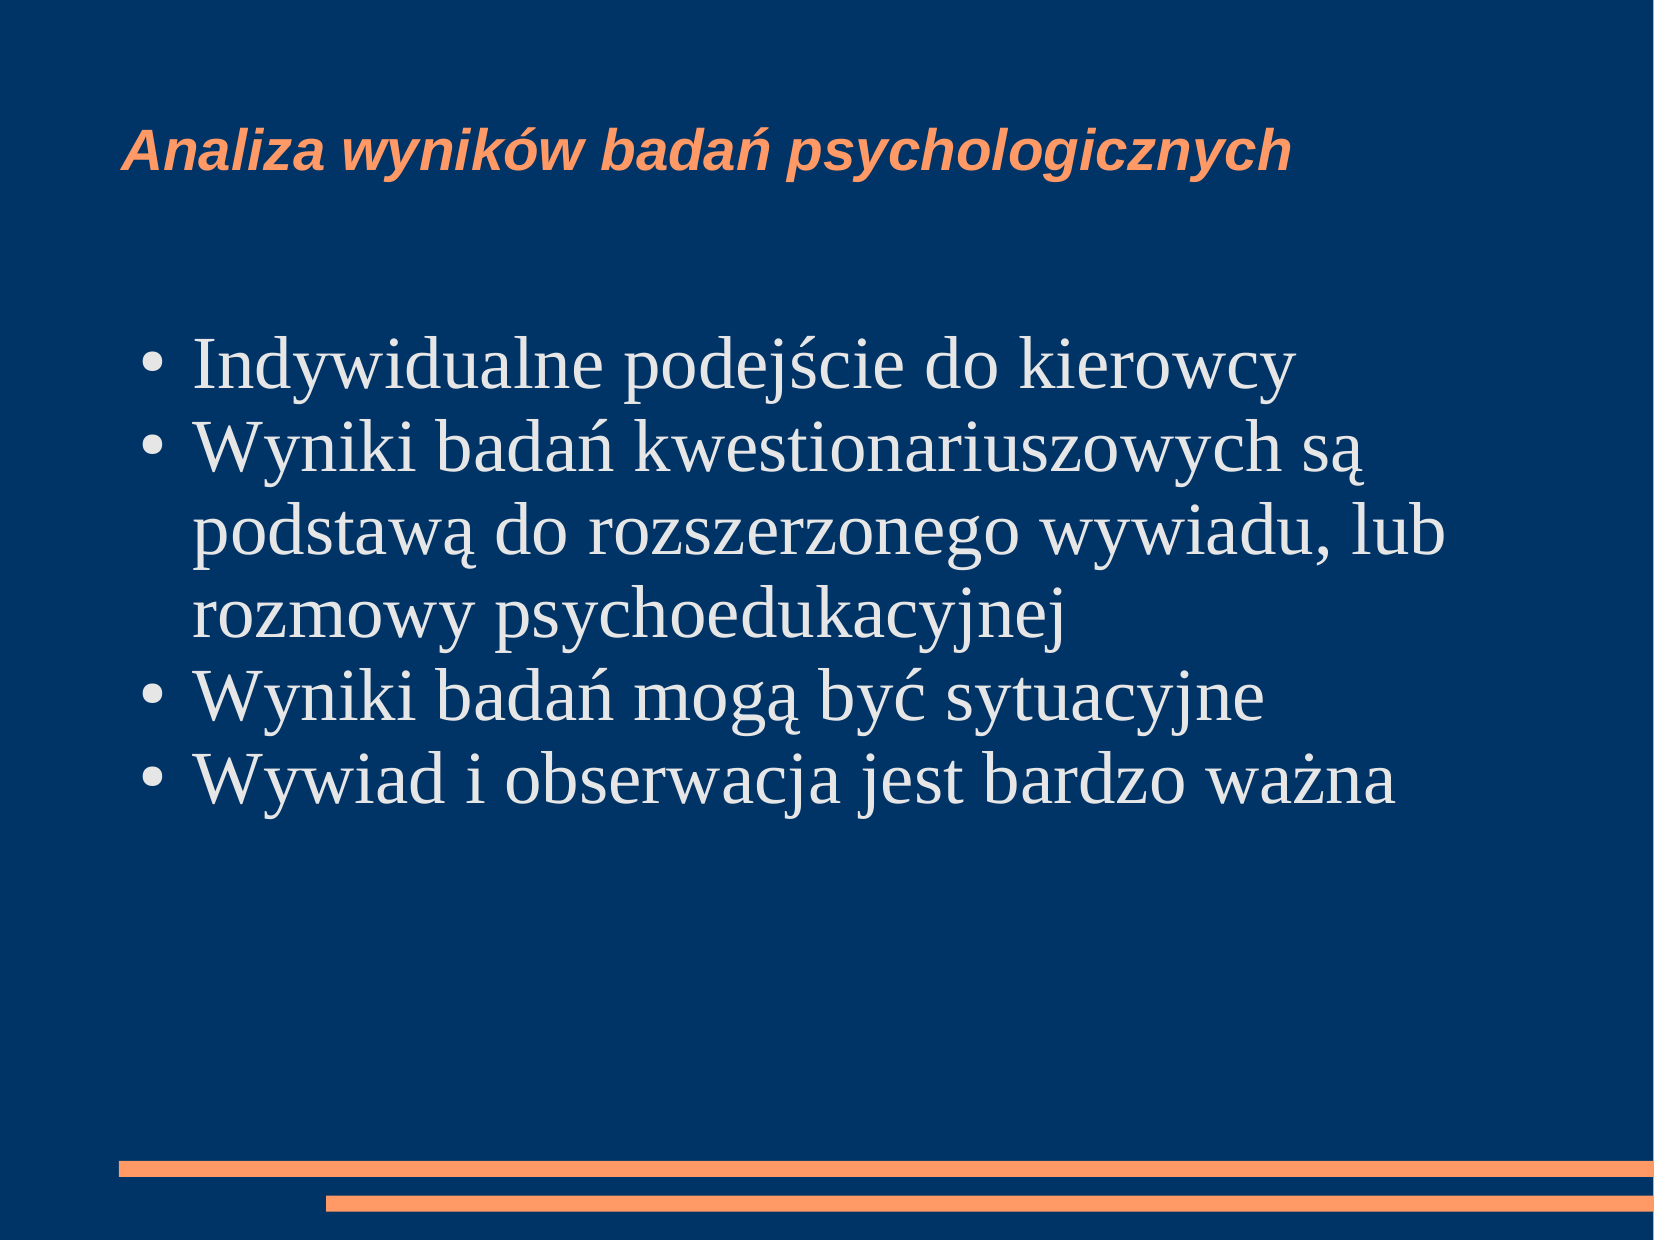

# Analiza wyników badań psychologicznych
Indywidualne podejście do kierowcy
Wyniki badań kwestionariuszowych są podstawą do rozszerzonego wywiadu, lub rozmowy psychoedukacyjnej
Wyniki badań mogą być sytuacyjne
Wywiad i obserwacja jest bardzo ważna